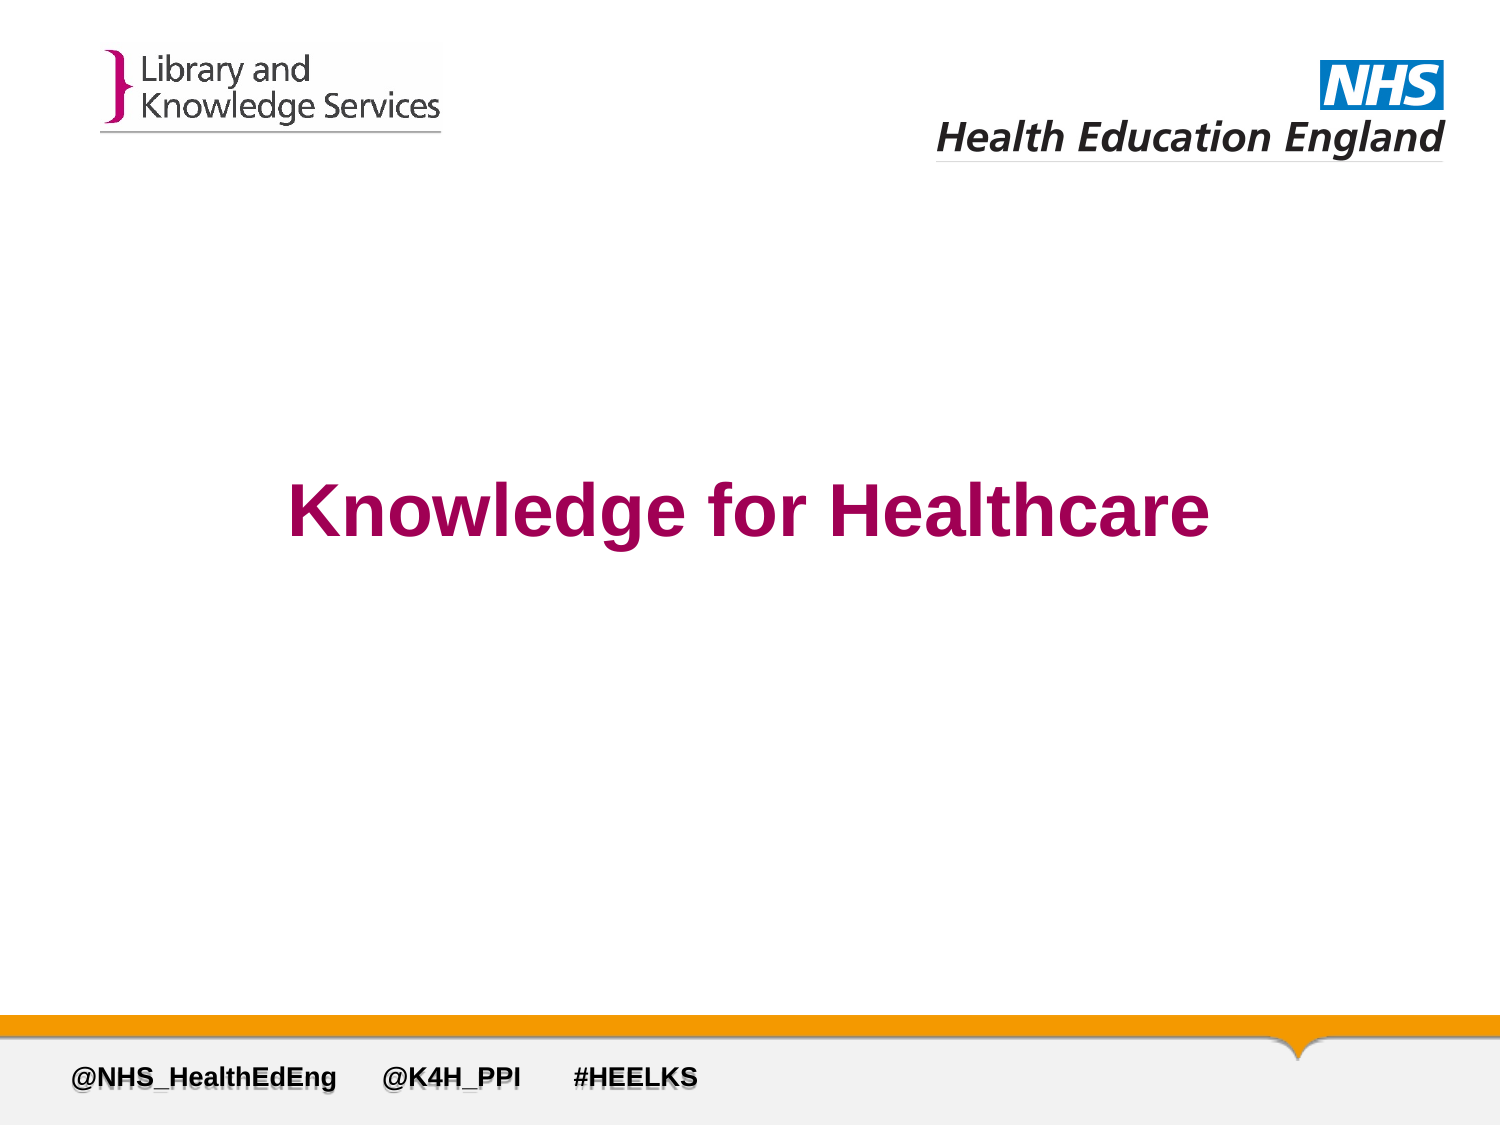

# Knowledge for Healthcare
@NHS_HealthEdEng @K4H_PPI #HEELKS